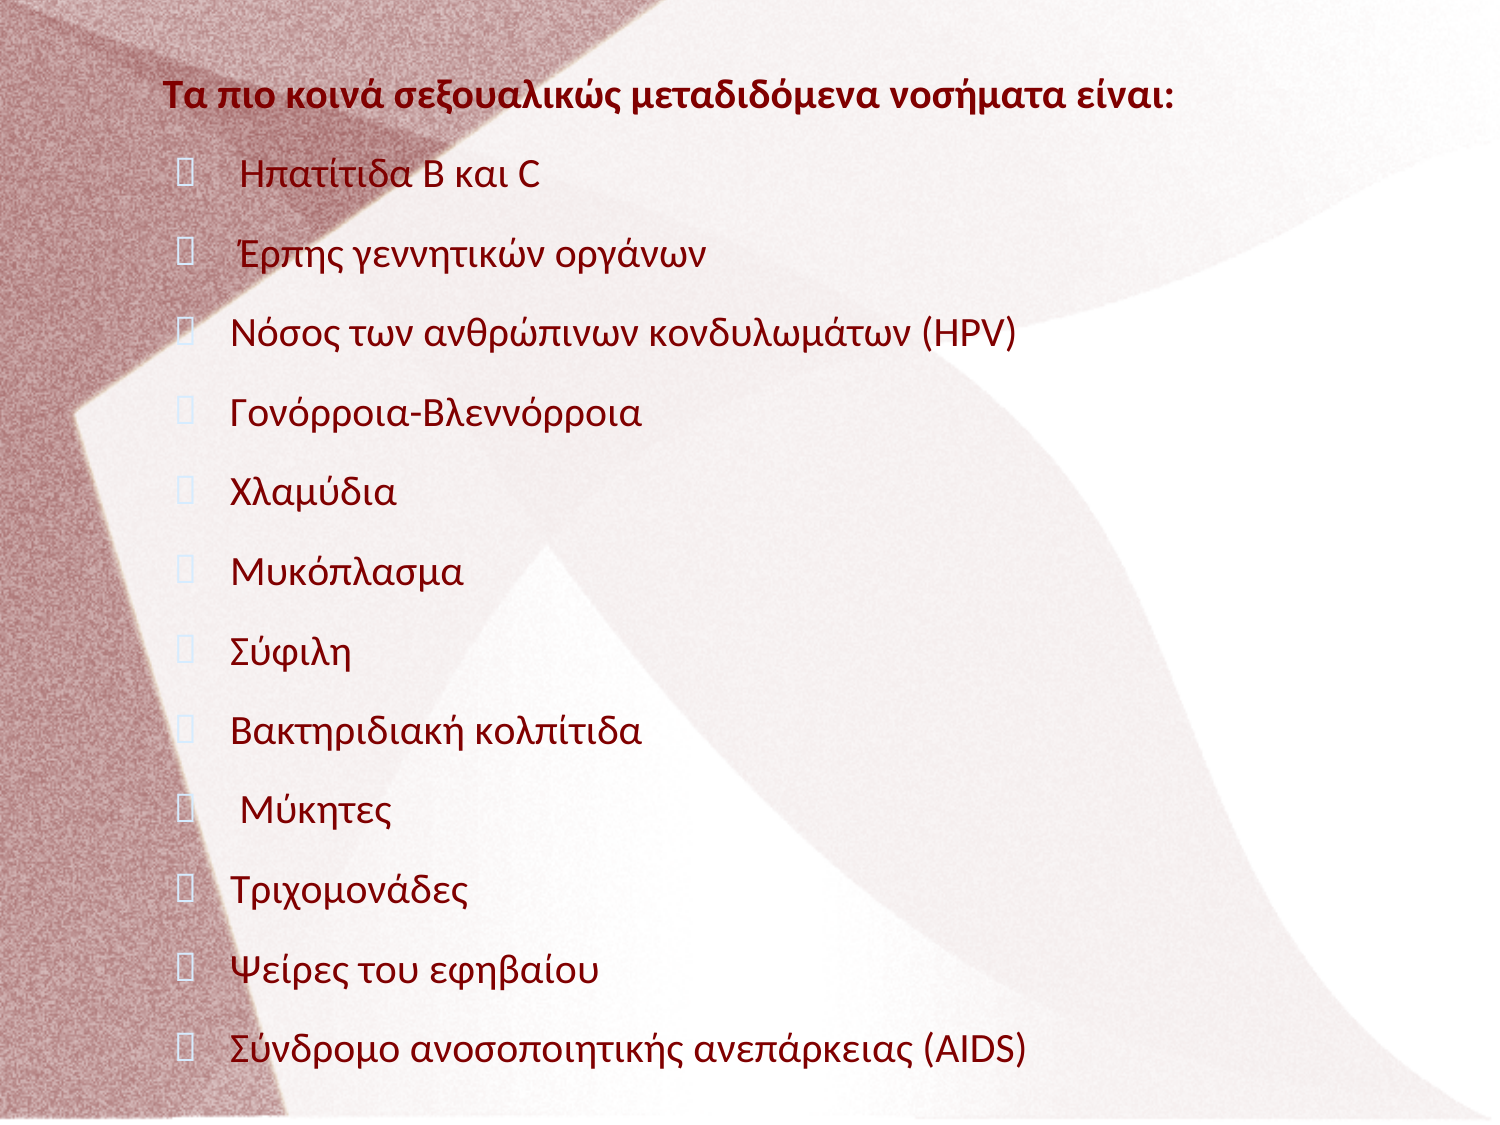

Τα πιο κοινά σεξουαλικώς μεταδιδόμενα νοσήματα είναι:
 Ηπατίτιδα Β και C
 Έρπης γεννητικών οργάνων
Νόσος των ανθρώπινων κονδυλωμάτων  (HPV)
Γονόρροια-Βλεννόρροια
Χλαμύδια
Μυκόπλασμα
Σύφιλη
Βακτηριδιακή κολπίτιδα
 Μύκητες
Τριχομονάδες
Ψείρες του εφηβαίου
 Σύνδρομο ανοσοποιητικής ανεπάρκειας (AIDS)
#